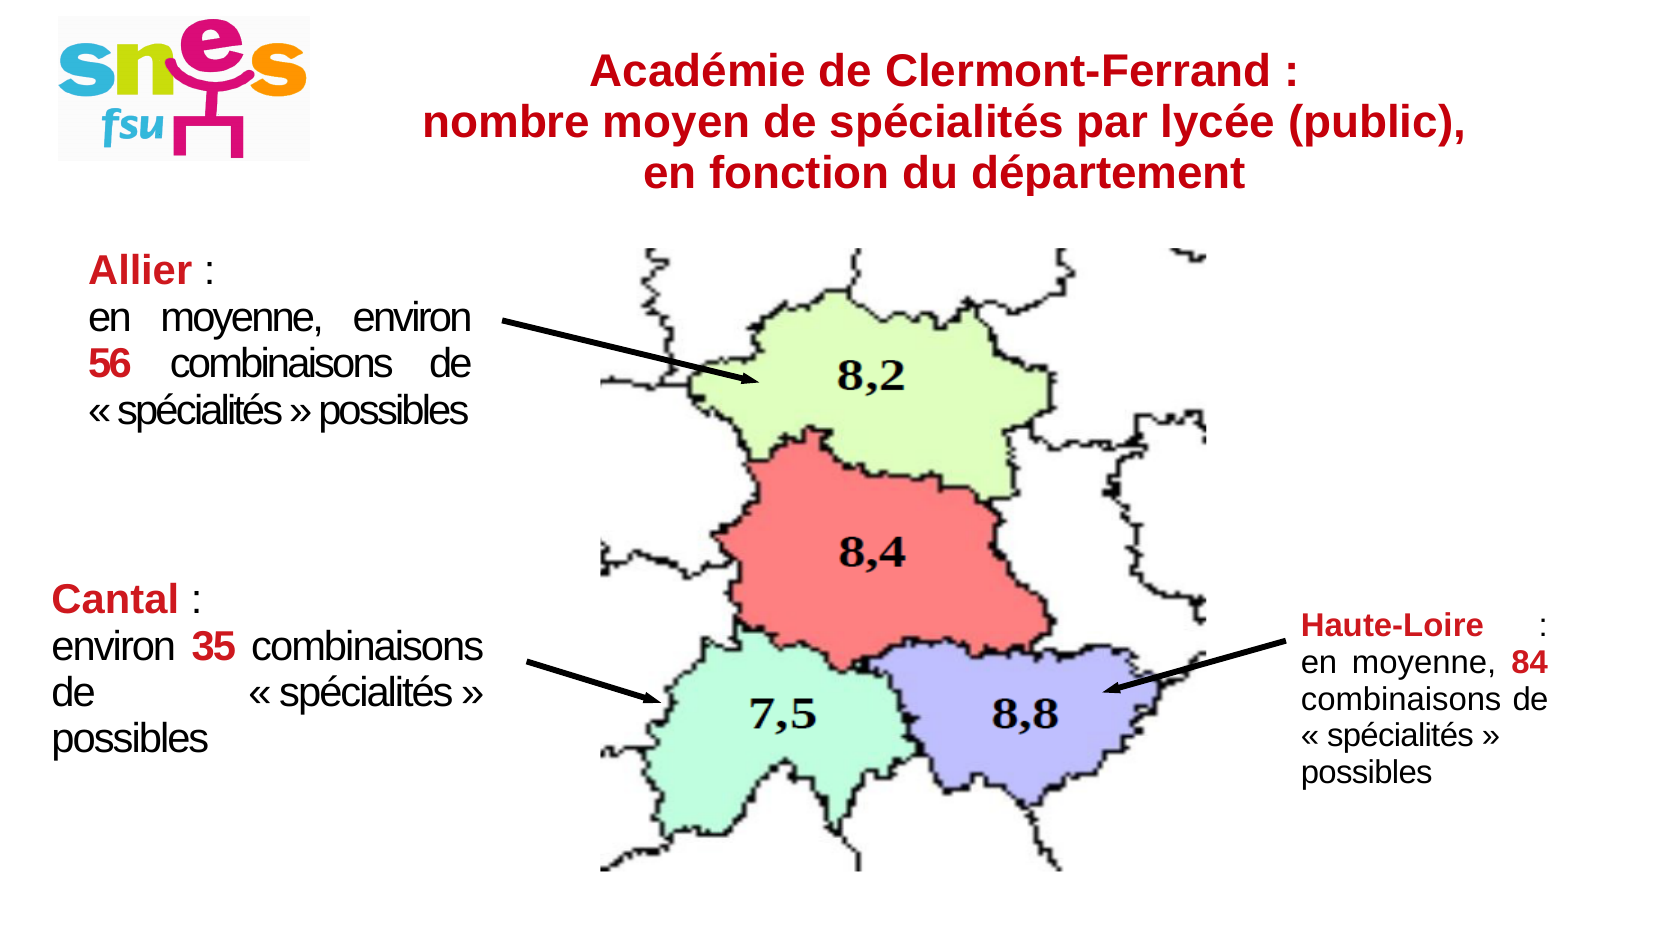

Académie de Clermont-Ferrand :
nombre moyen de spécialités par lycée (public),
en fonction du département
Allier :
en moyenne, environ 56 combinaisons de « spécialités » possibles
Cantal :
environ 35 combinaisons de « spécialités » possibles
Haute-Loire : en moyenne, 84 combinaisons de « spécialités » possibles